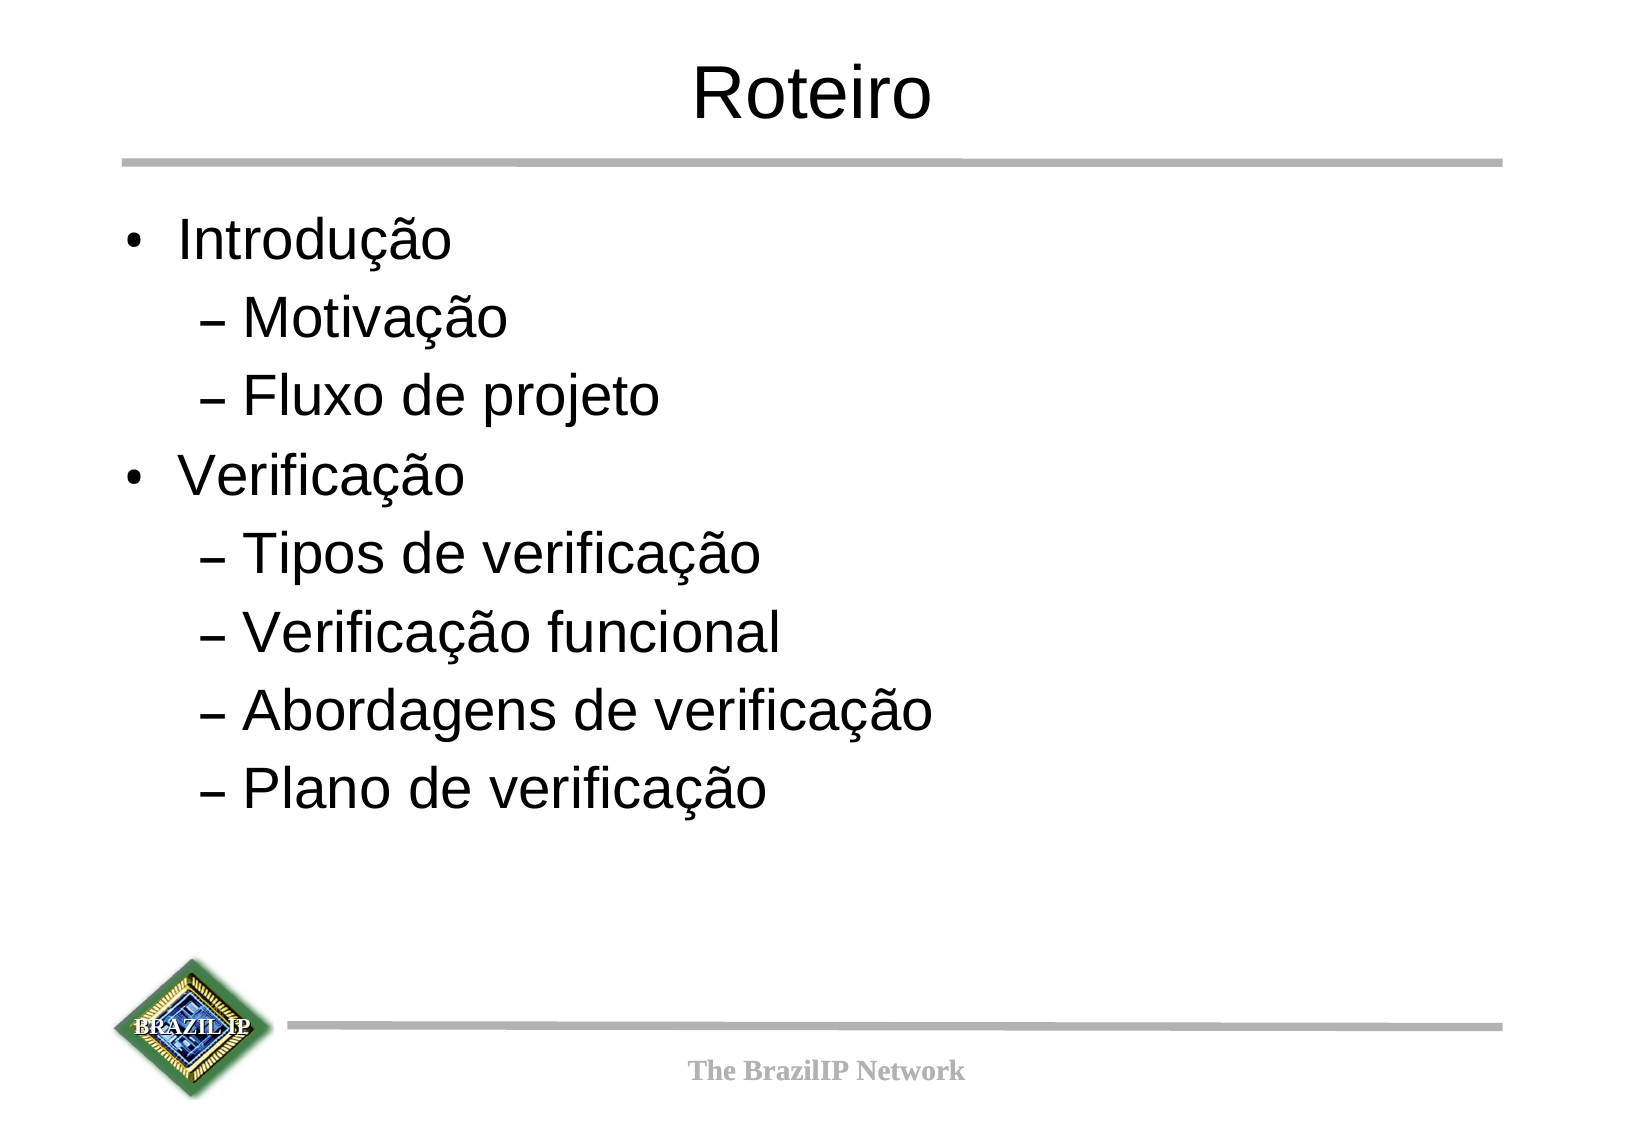

# Roteiro
Introdução
Motivação
Fluxo de projeto
Verificação
Tipos de verificação
Verificação funcional
Abordagens de verificação
Plano de verificação